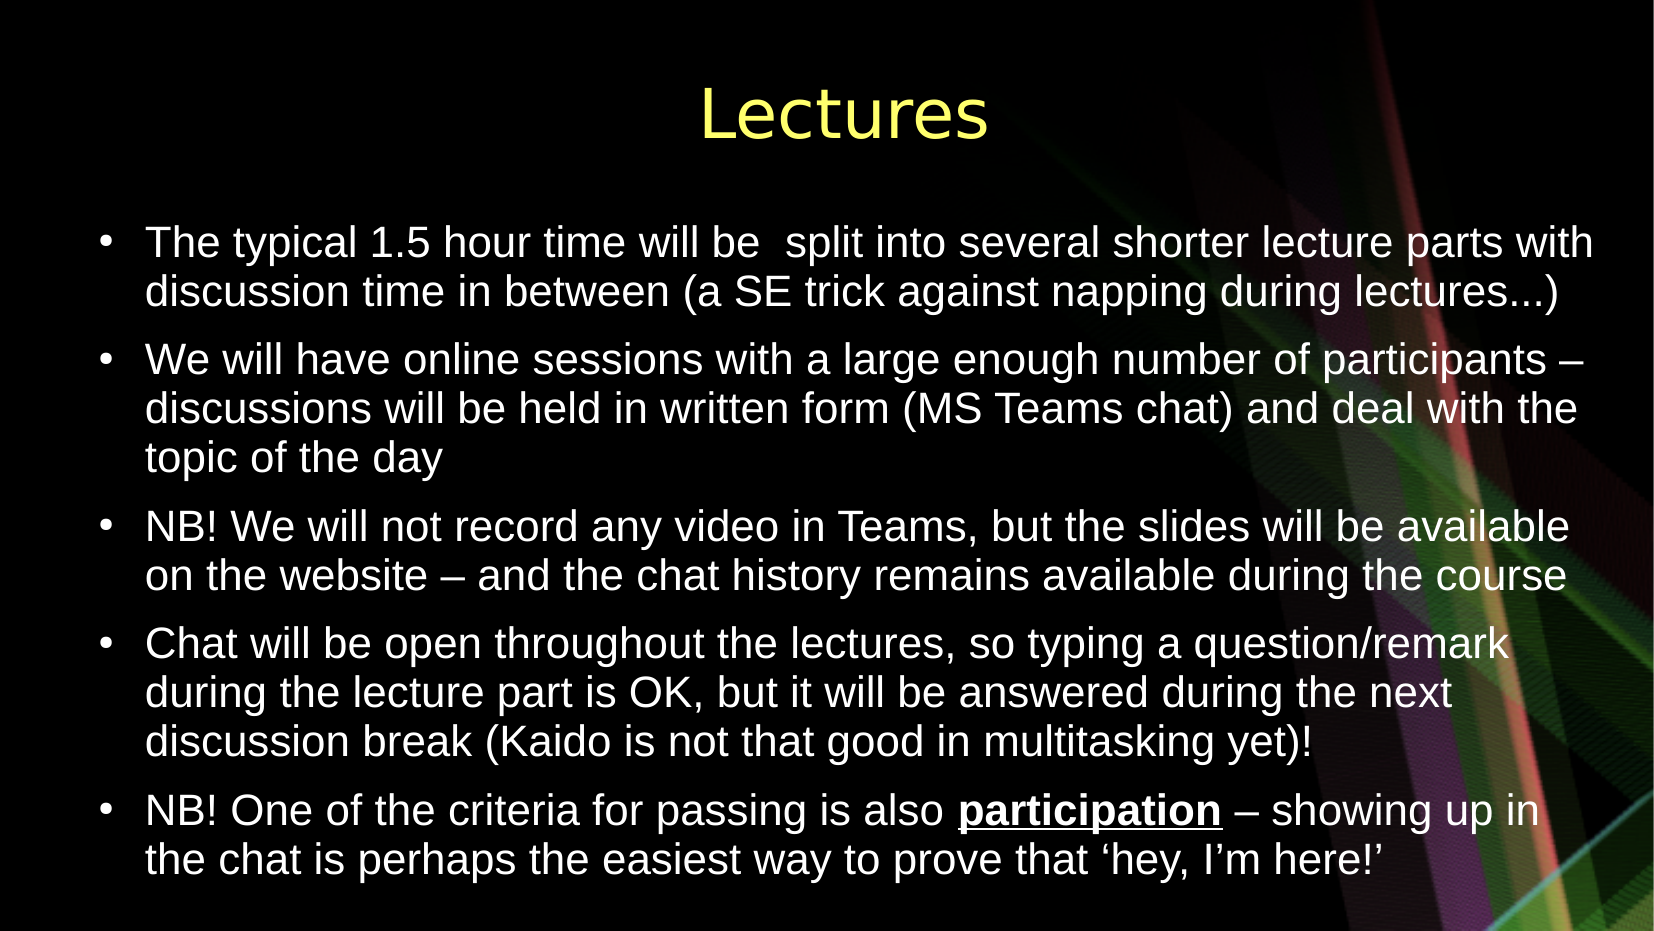

# Lectures
The typical 1.5 hour time will be split into several shorter lecture parts with discussion time in between (a SE trick against napping during lectures...)
We will have online sessions with a large enough number of participants – discussions will be held in written form (MS Teams chat) and deal with the topic of the day
NB! We will not record any video in Teams, but the slides will be available on the website – and the chat history remains available during the course
Chat will be open throughout the lectures, so typing a question/remark during the lecture part is OK, but it will be answered during the next discussion break (Kaido is not that good in multitasking yet)!
NB! One of the criteria for passing is also participation – showing up in the chat is perhaps the easiest way to prove that ‘hey, I’m here!’